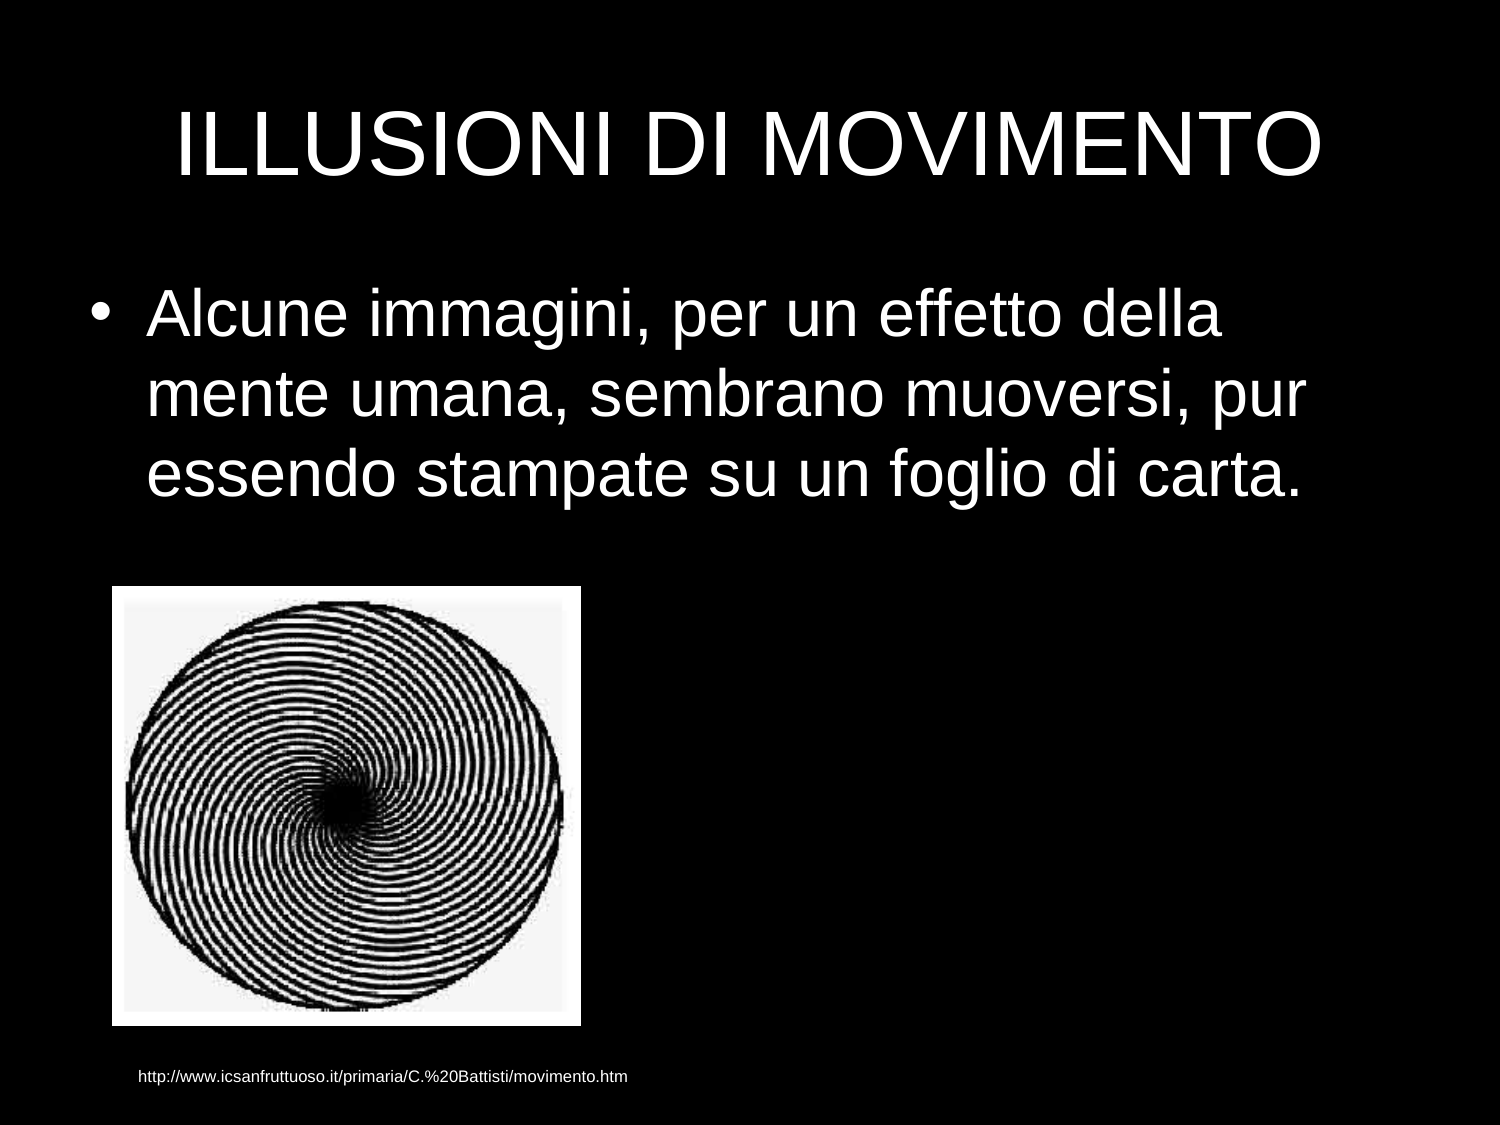

# ILLUSIONI DI MOVIMENTO
Alcune immagini, per un effetto della mente umana, sembrano muoversi, pur essendo stampate su un foglio di carta.
http://www.icsanfruttuoso.it/primaria/C.%20Battisti/movimento.htm